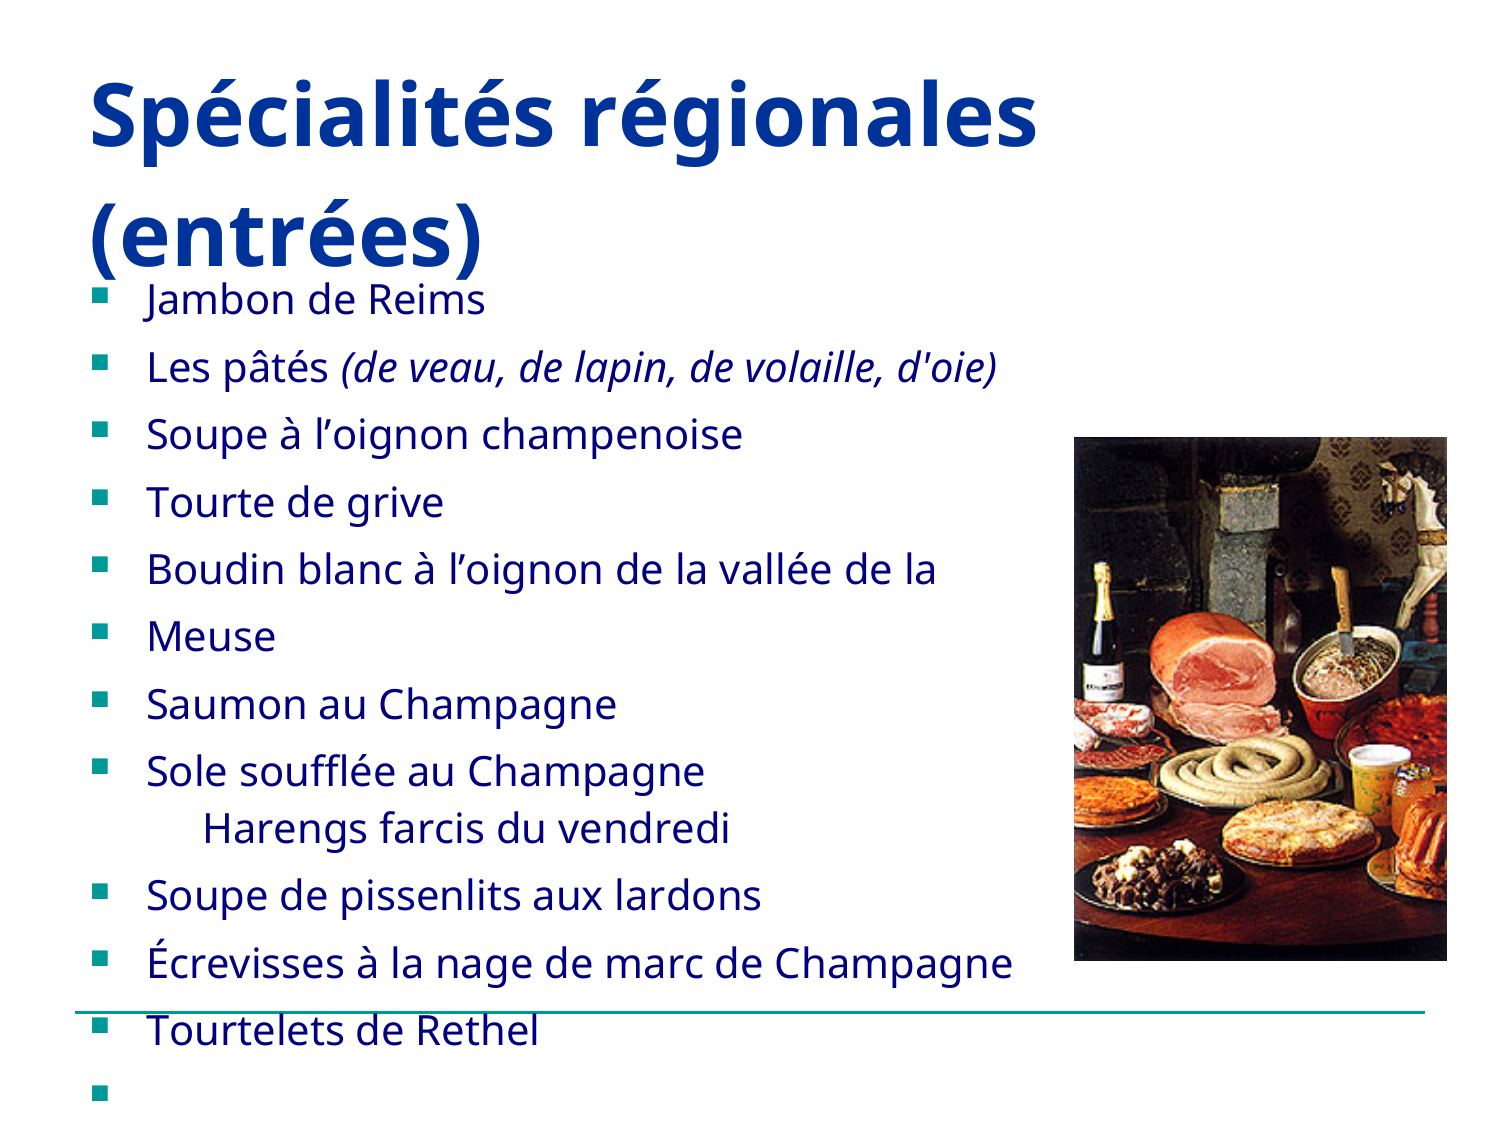

# Spécialités régionales (entrées)
Jambon de Reims
Les pâtés (de veau, de lapin, de volaille, d'oie)
Soupe à l’oignon champenoise
Tourte de grive
Boudin blanc à l’oignon de la vallée de la
Meuse
Saumon au Champagne
Sole soufflée au Champagne
Harengs farcis du vendredi
Soupe de pissenlits aux lardons
Écrevisses à la nage de marc de Champagne
Tourtelets de Rethel